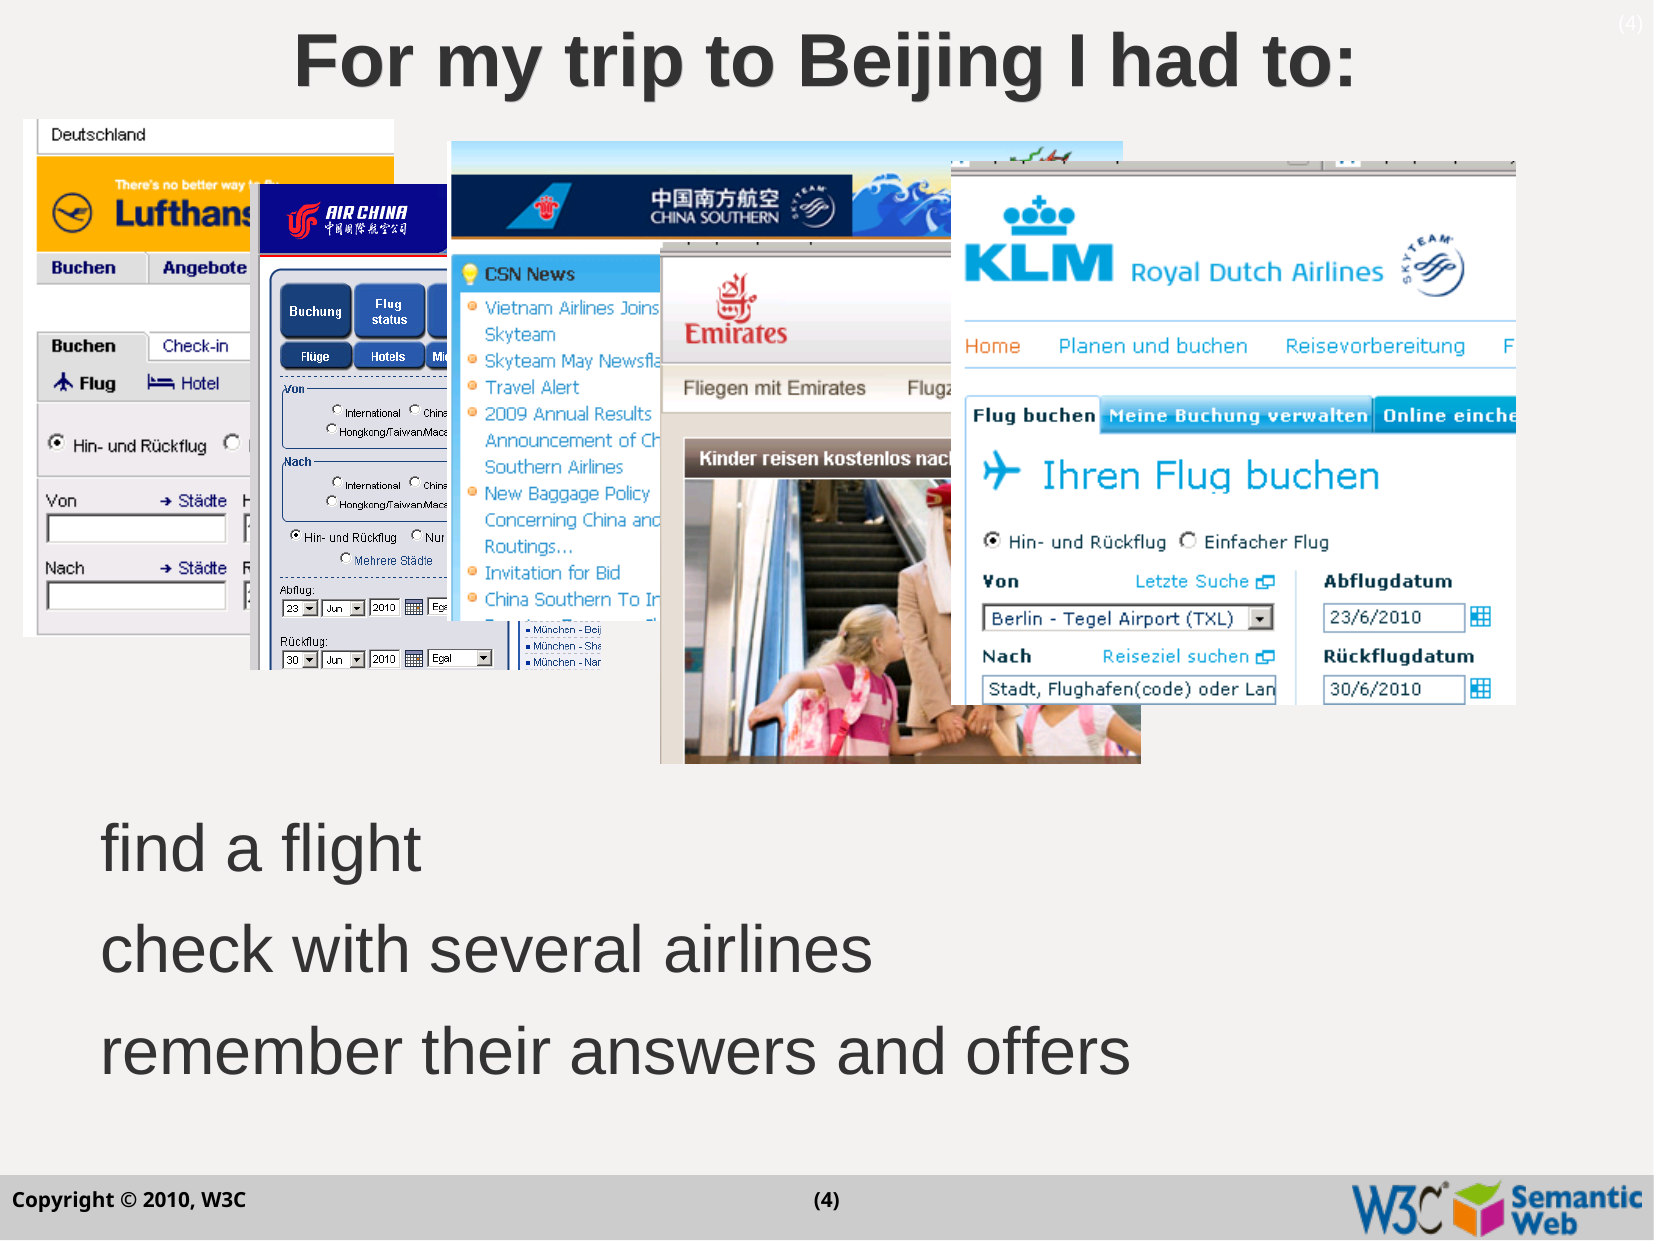

# For my trip to Beijing I had to:
find a flight
check with several airlines
remember their answers and offers